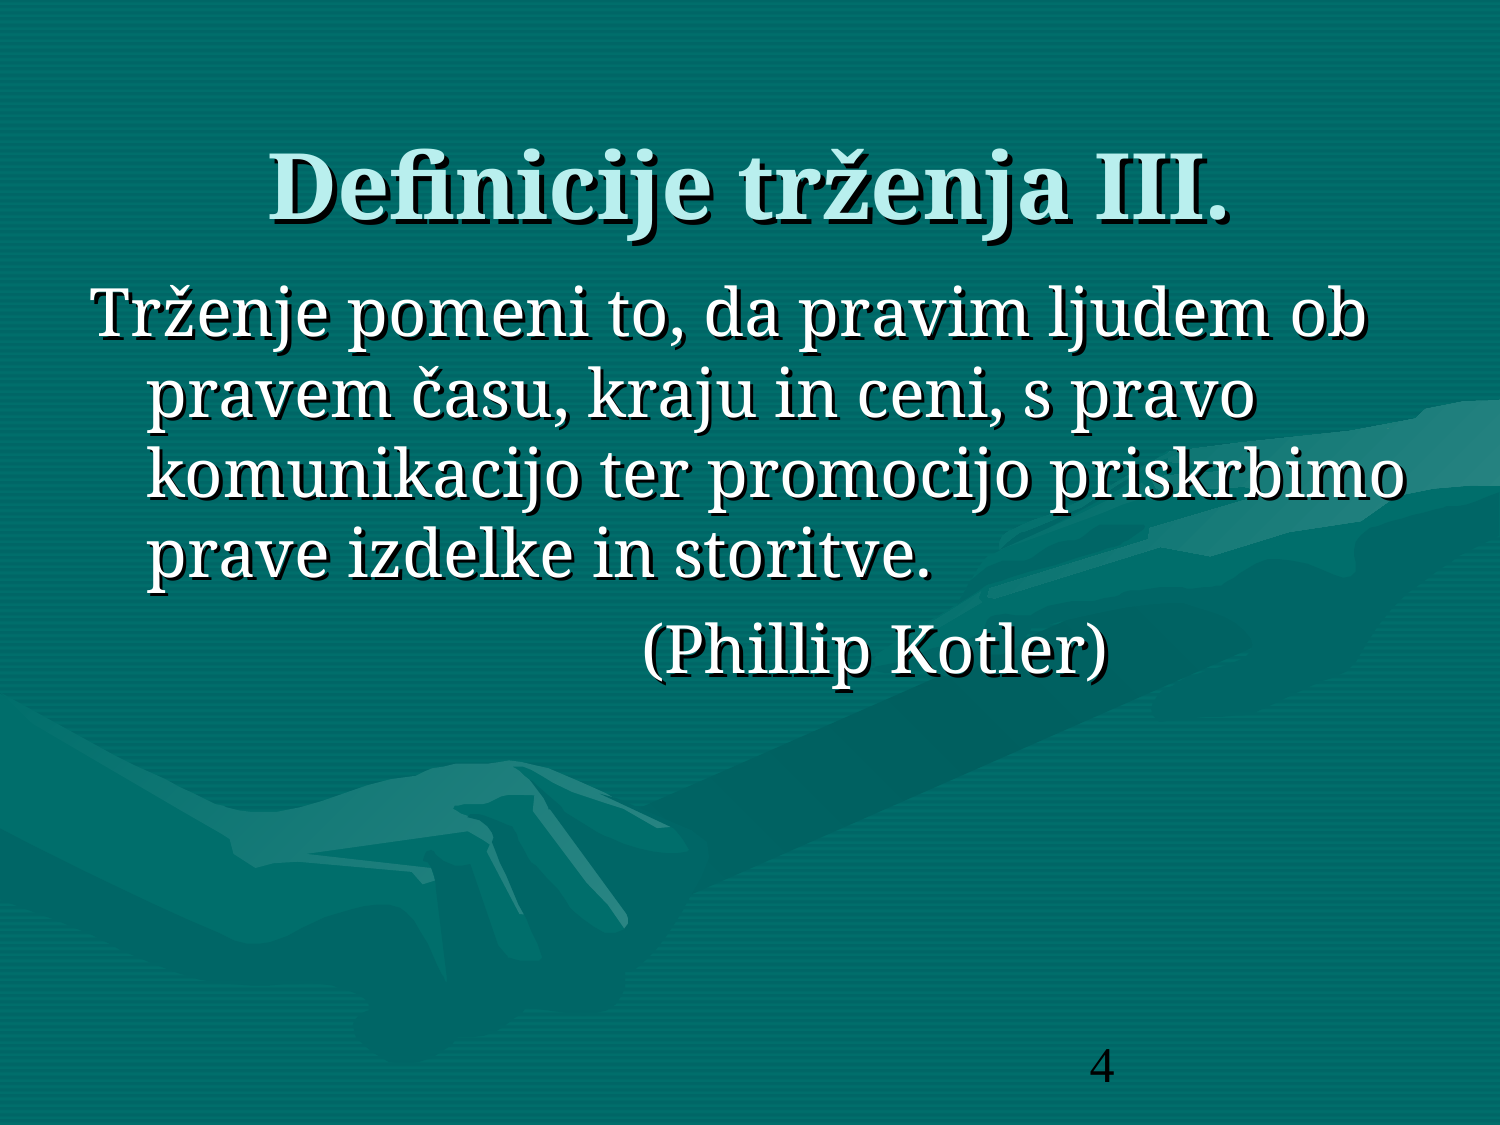

# Definicije trženja III.
Trženje pomeni to, da pravim ljudem ob pravem času, kraju in ceni, s pravo komunikacijo ter promocijo priskrbimo prave izdelke in storitve.
 (Phillip Kotler)
4